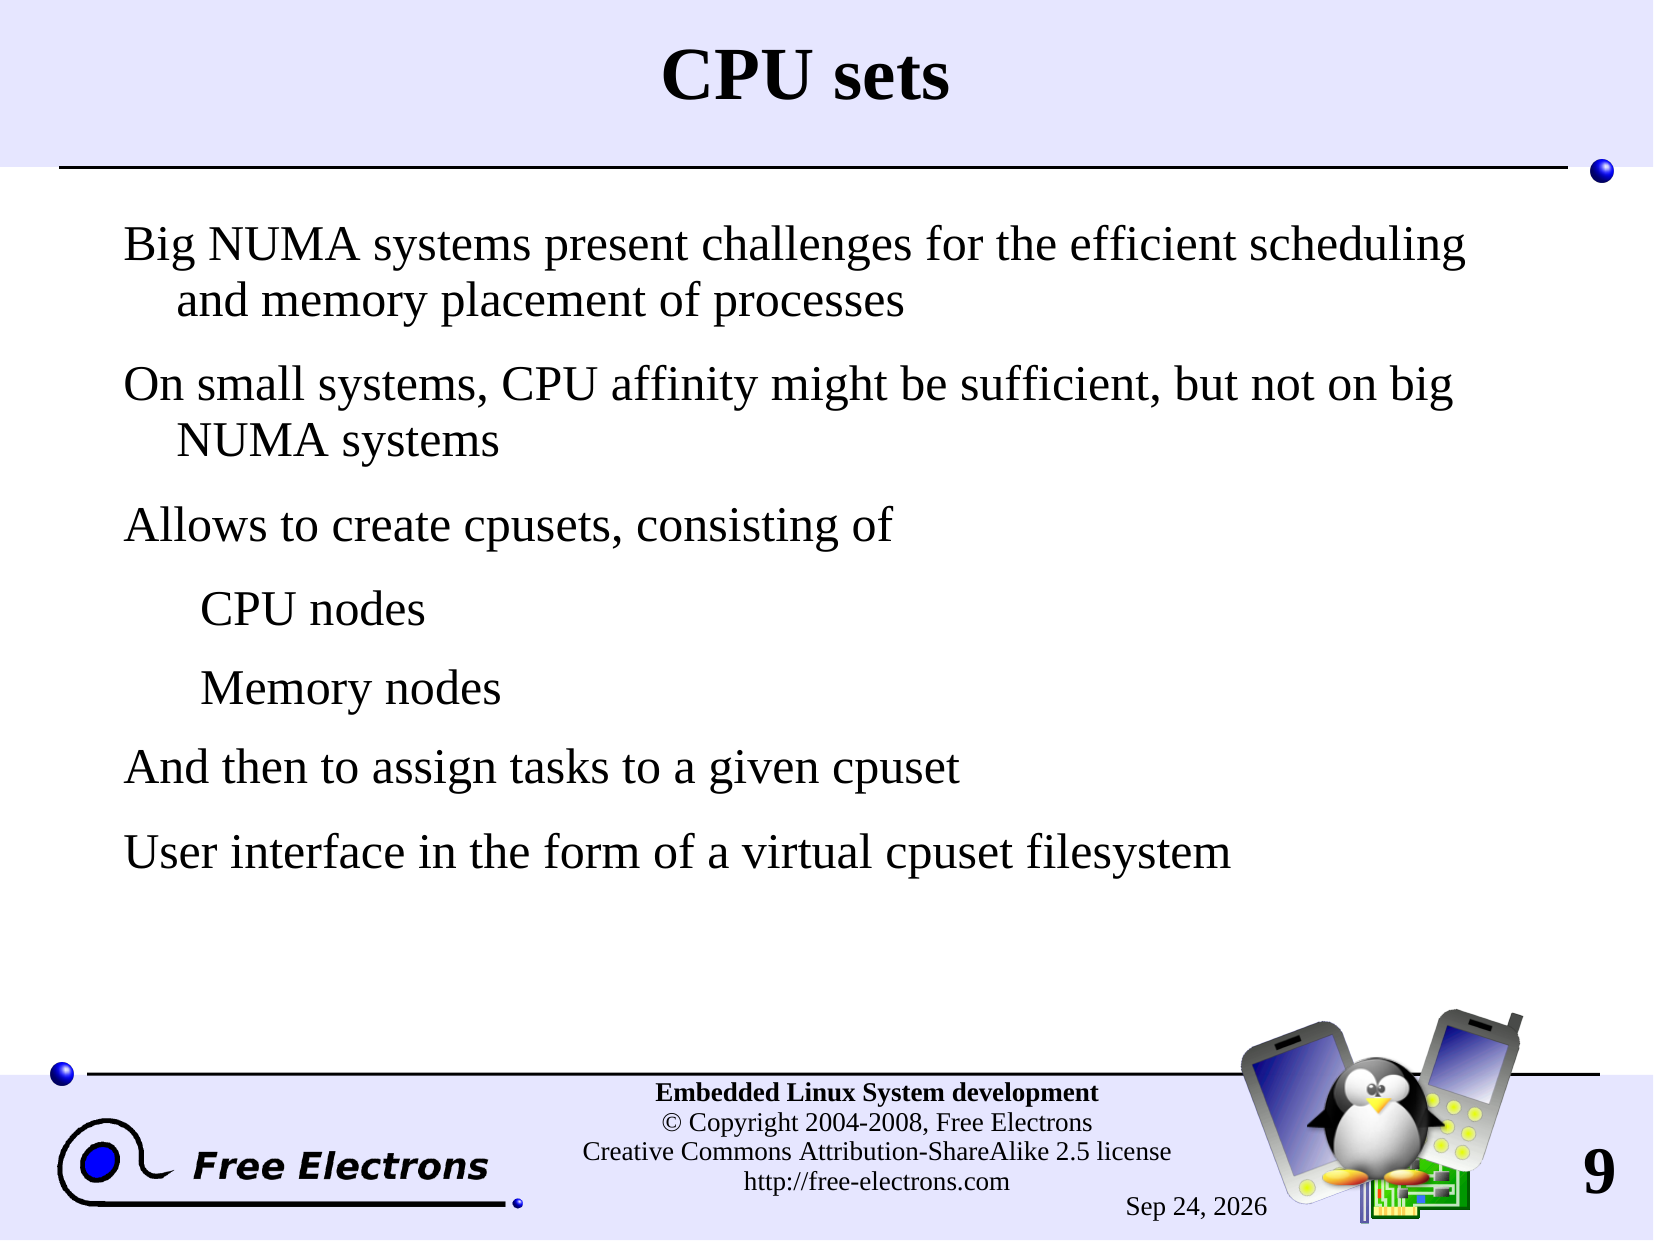

# CPU sets
Big NUMA systems present challenges for the efficient scheduling and memory placement of processes
On small systems, CPU affinity might be sufficient, but not on big NUMA systems
Allows to create cpusets, consisting of
CPU nodes
Memory nodes
And then to assign tasks to a given cpuset
User interface in the form of a virtual cpuset filesystem